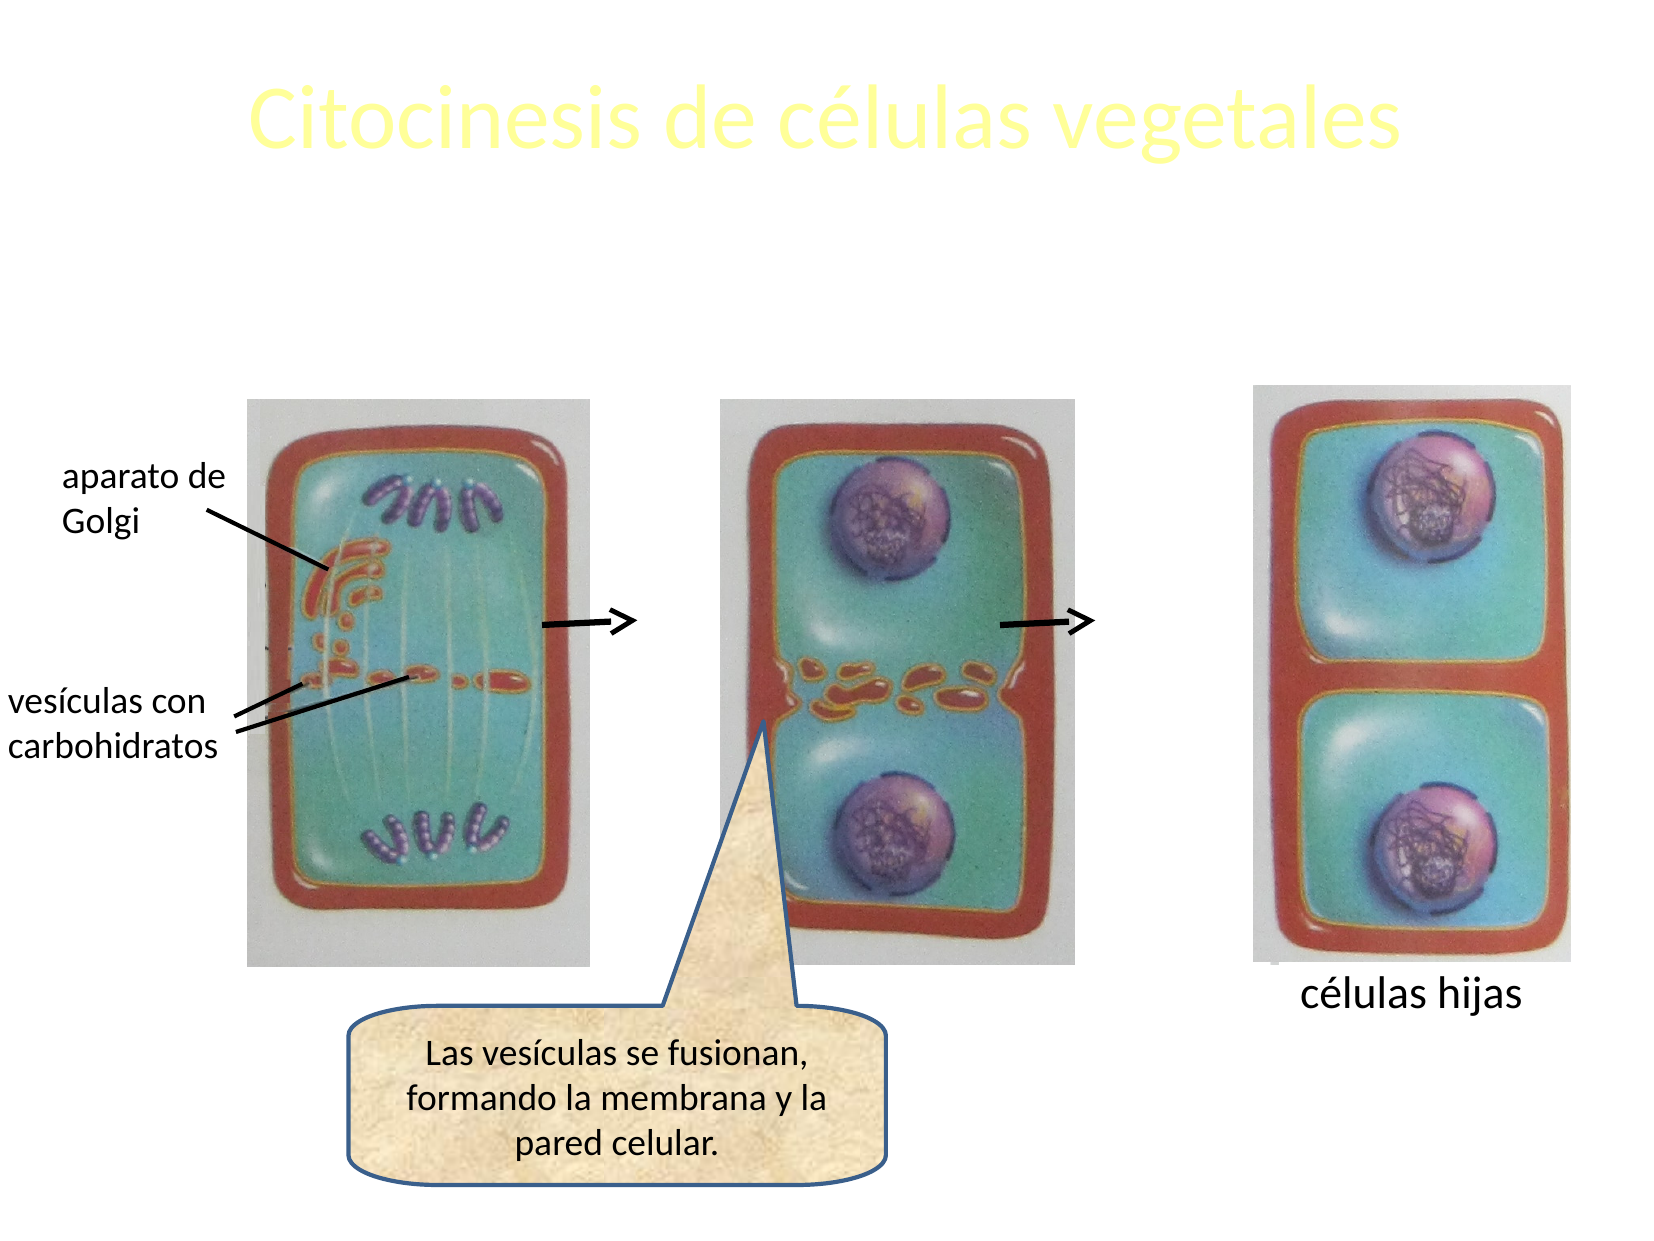

# Citocinesis de células vegetales
aparato de Golgi
vesículas con carbohidratos
células hijas
Las vesículas se fusionan, formando la membrana y la pared celular.